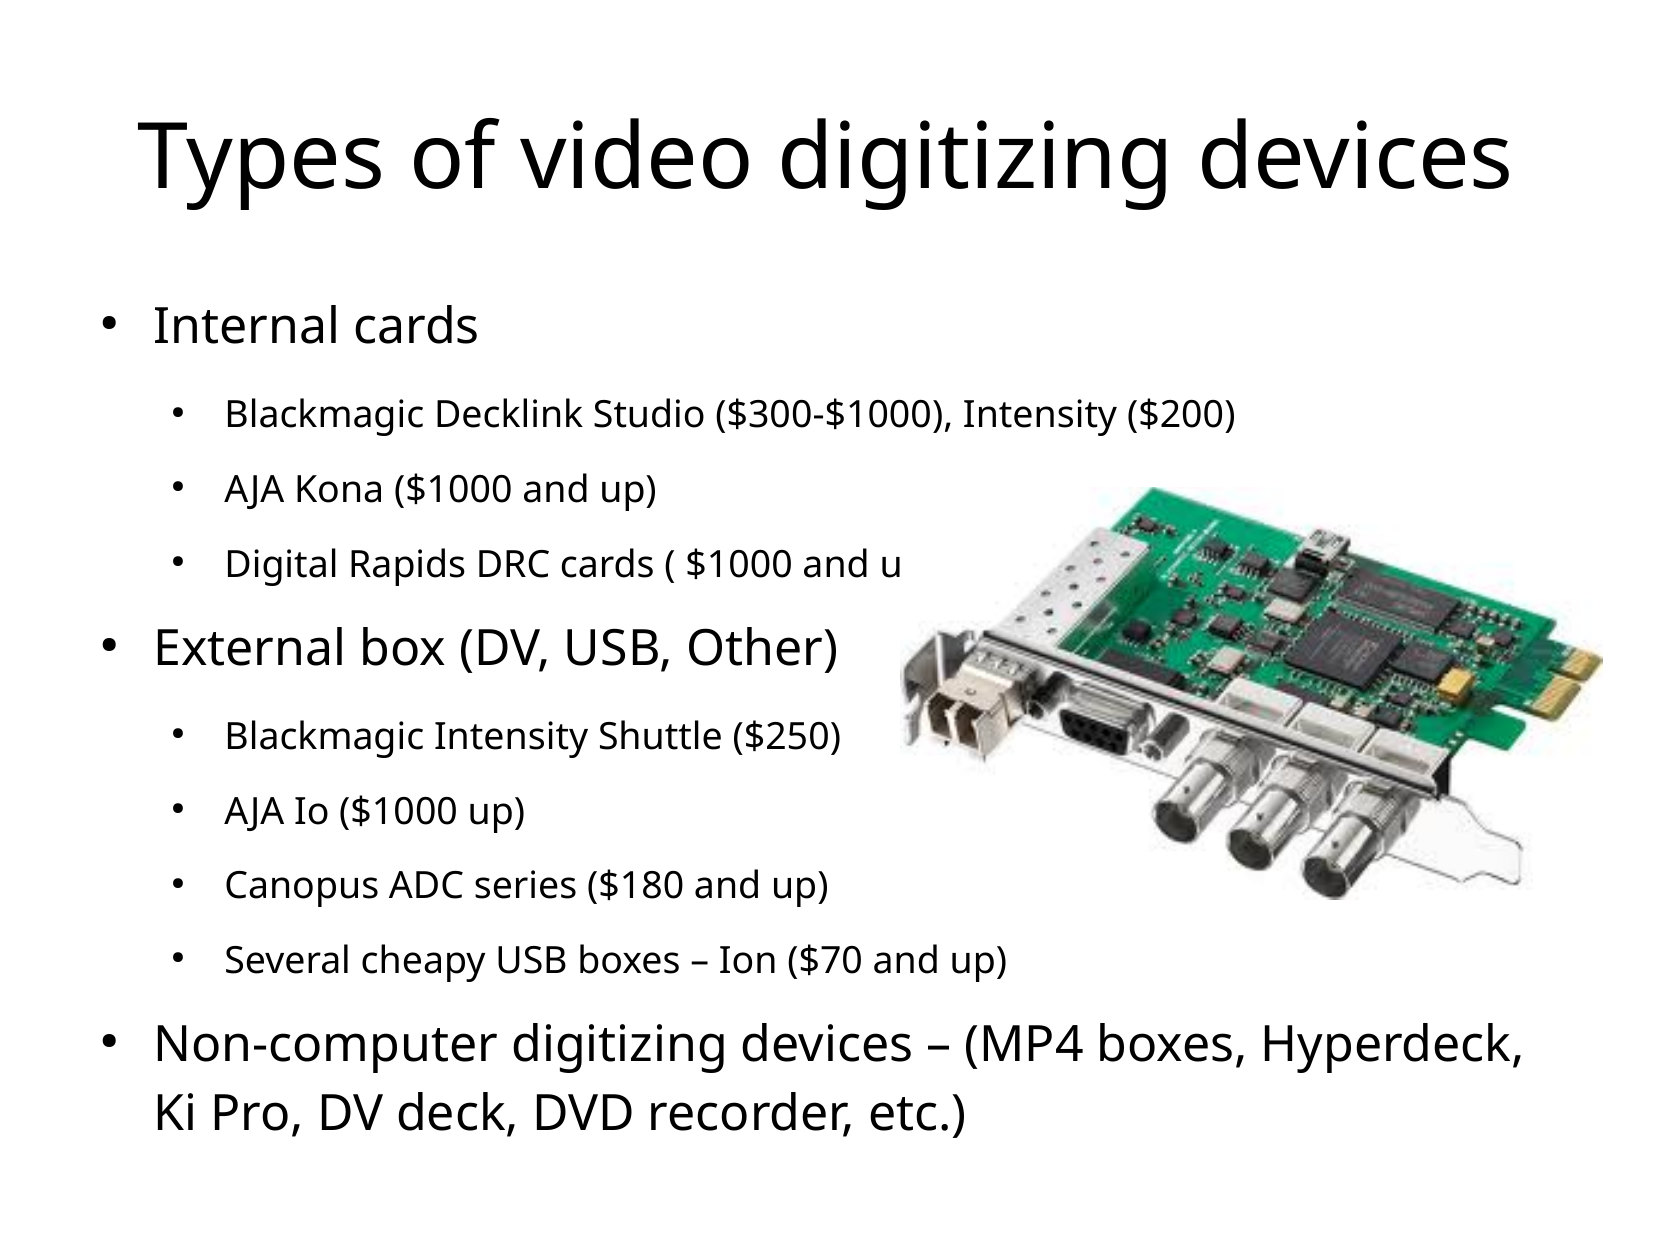

# Types of video digitizing devices
Internal cards
Blackmagic Decklink Studio ($300-$1000), Intensity ($200)
AJA Kona ($1000 and up)
Digital Rapids DRC cards ( $1000 and up)
External box (DV, USB, Other)
Blackmagic Intensity Shuttle ($250)
AJA Io ($1000 up)
Canopus ADC series ($180 and up)
Several cheapy USB boxes – Ion ($70 and up)
Non-computer digitizing devices – (MP4 boxes, Hyperdeck, Ki Pro, DV deck, DVD recorder, etc.)